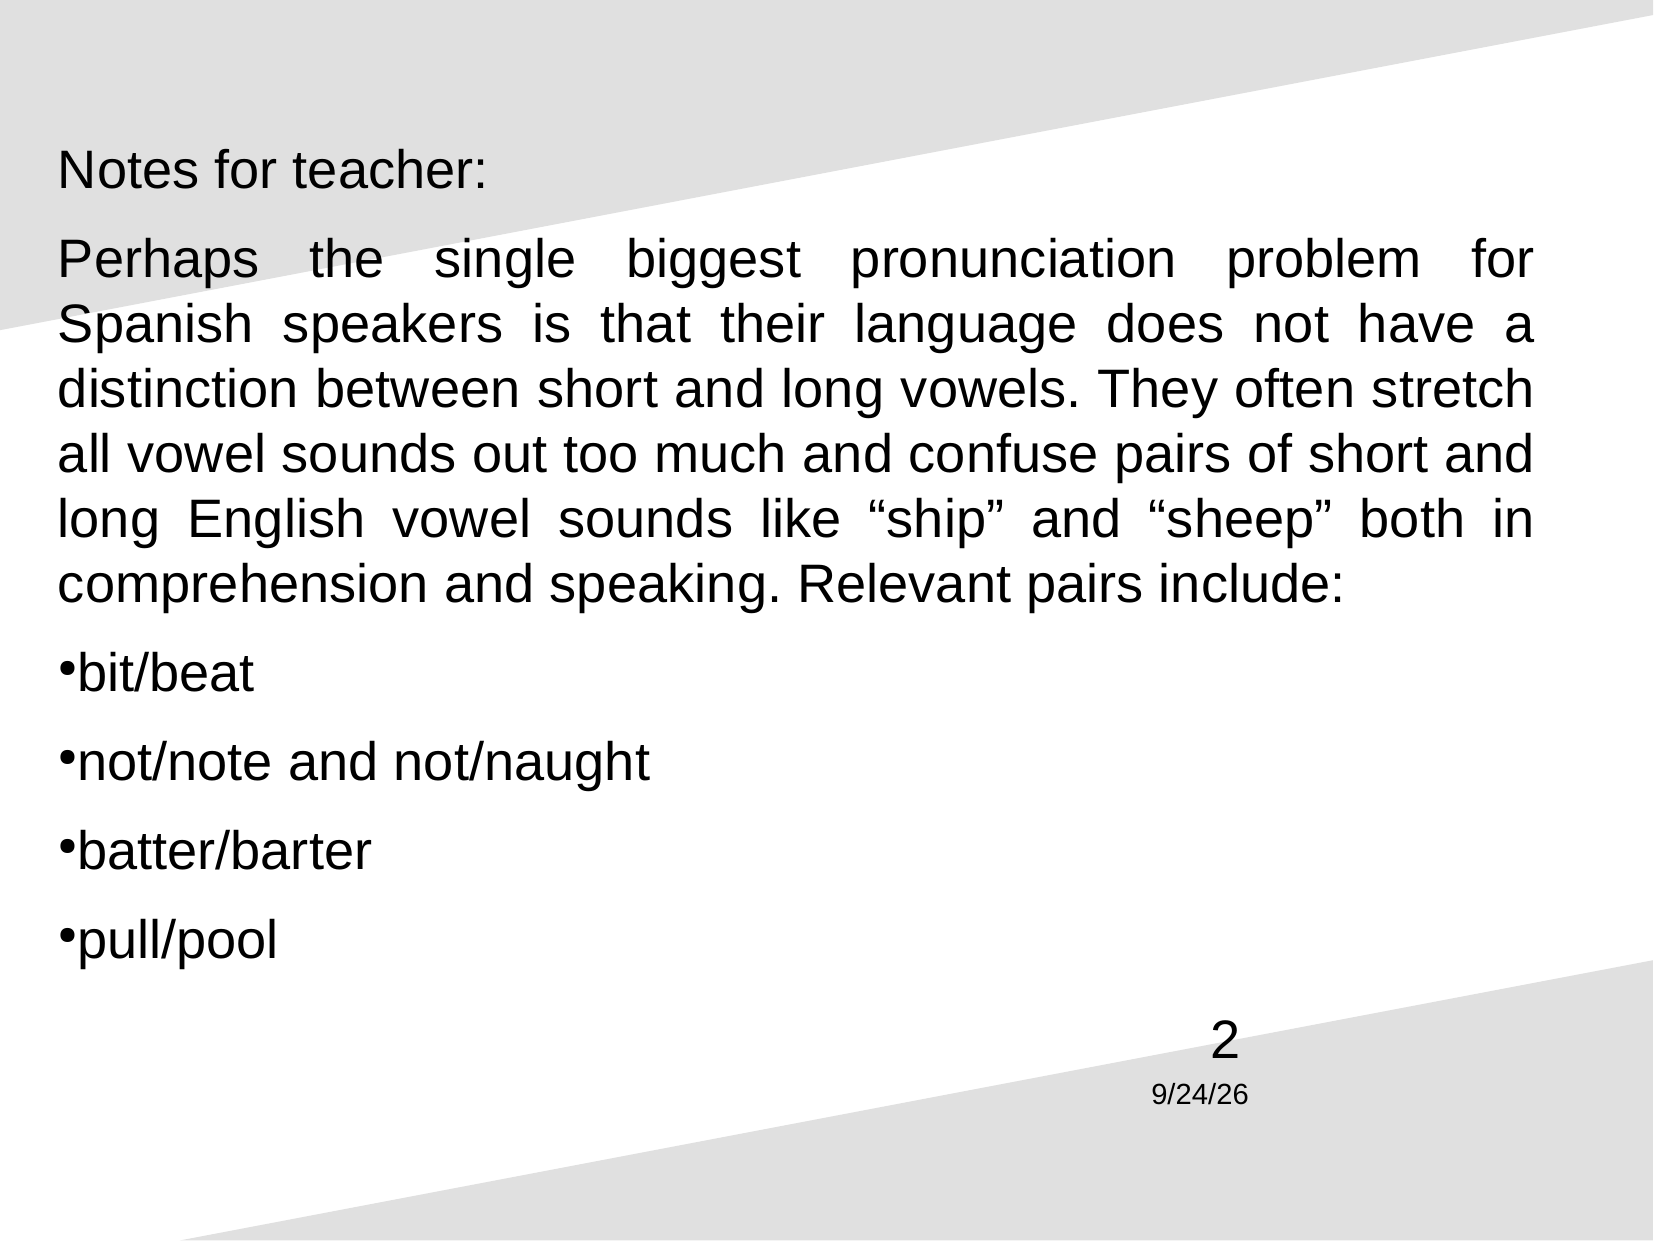

Notes for teacher:
Perhaps the single biggest pronunciation problem for Spanish speakers is that their language does not have a distinction between short and long vowels. They often stretch all vowel sounds out too much and confuse pairs of short and long English vowel sounds like “ship” and “sheep” both in comprehension and speaking. Relevant pairs include:
bit/beat
not/note and not/naught
batter/barter
pull/pool
#